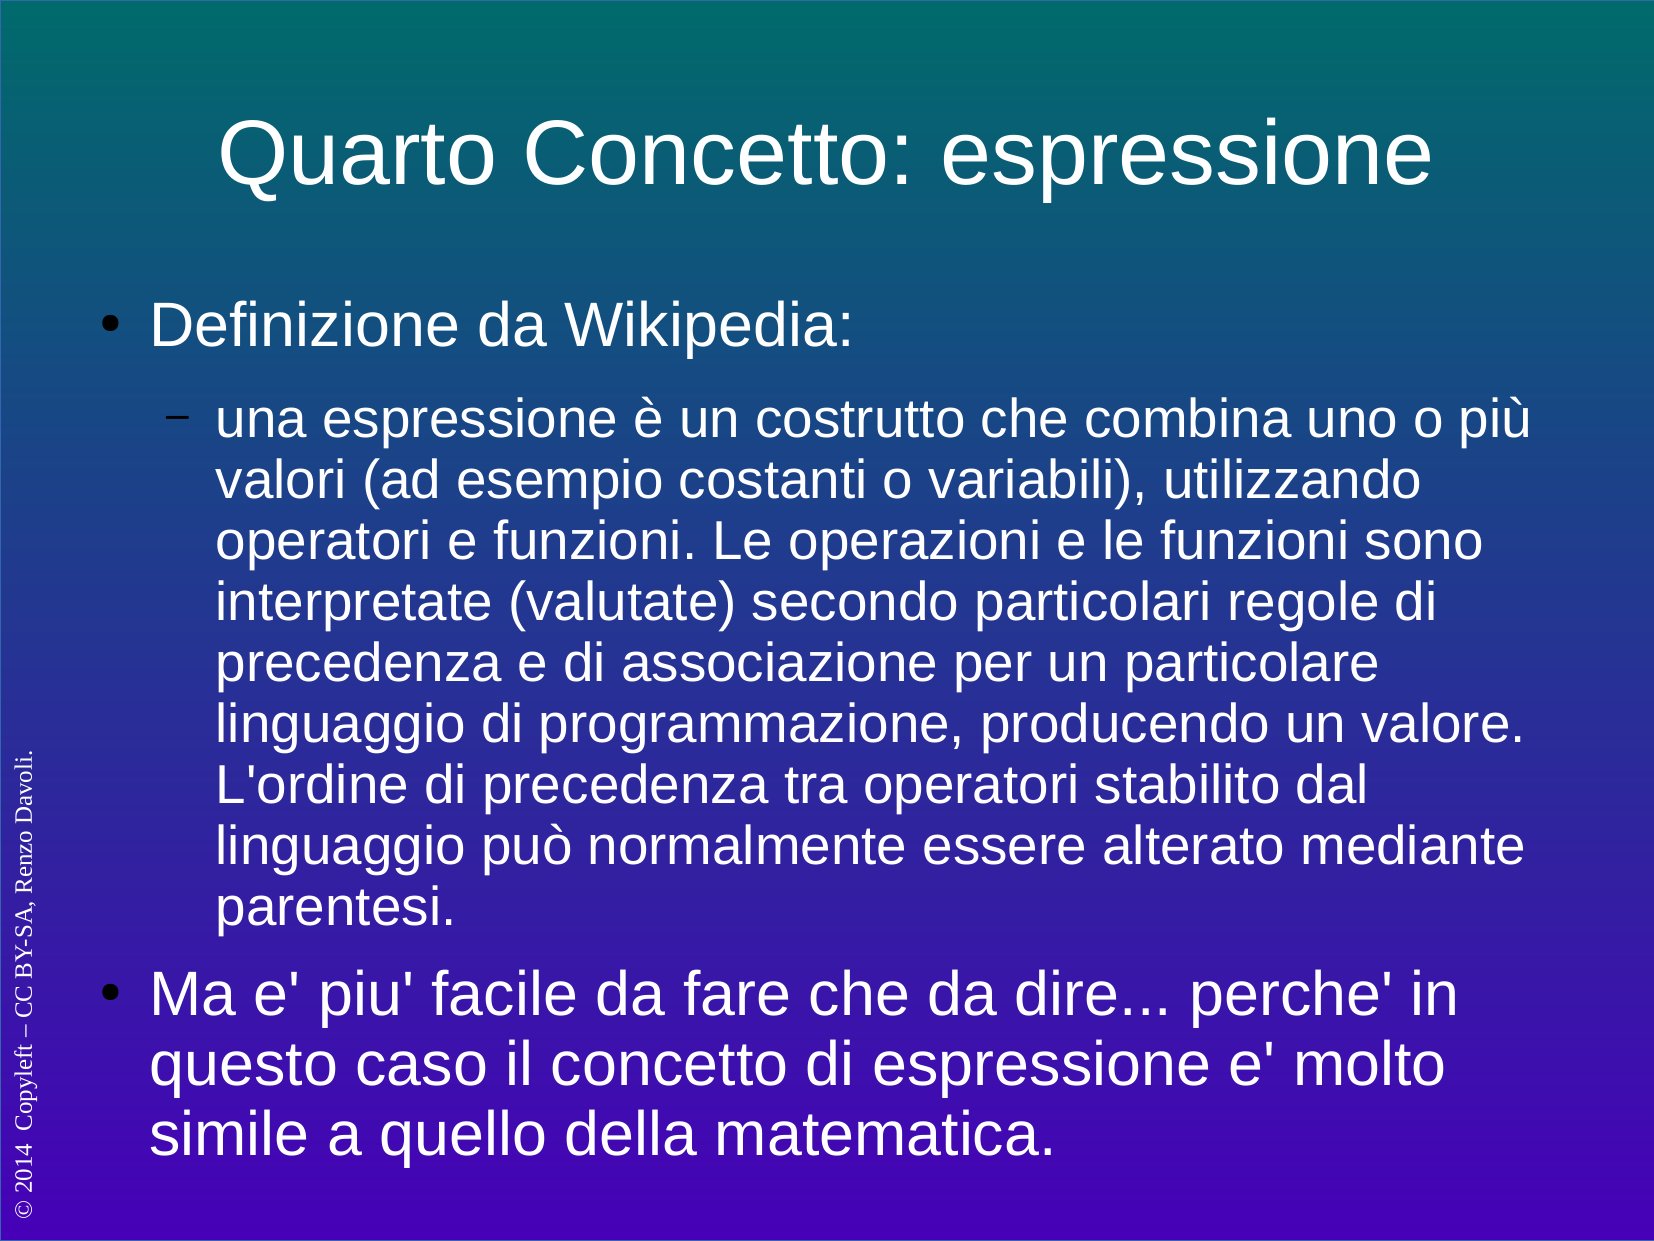

# Quarto Concetto: espressione
Definizione da Wikipedia:
una espressione è un costrutto che combina uno o più valori (ad esempio costanti o variabili), utilizzando operatori e funzioni. Le operazioni e le funzioni sono interpretate (valutate) secondo particolari regole di precedenza e di associazione per un particolare linguaggio di programmazione, producendo un valore. L'ordine di precedenza tra operatori stabilito dal linguaggio può normalmente essere alterato mediante parentesi.
Ma e' piu' facile da fare che da dire... perche' in questo caso il concetto di espressione e' molto simile a quello della matematica.